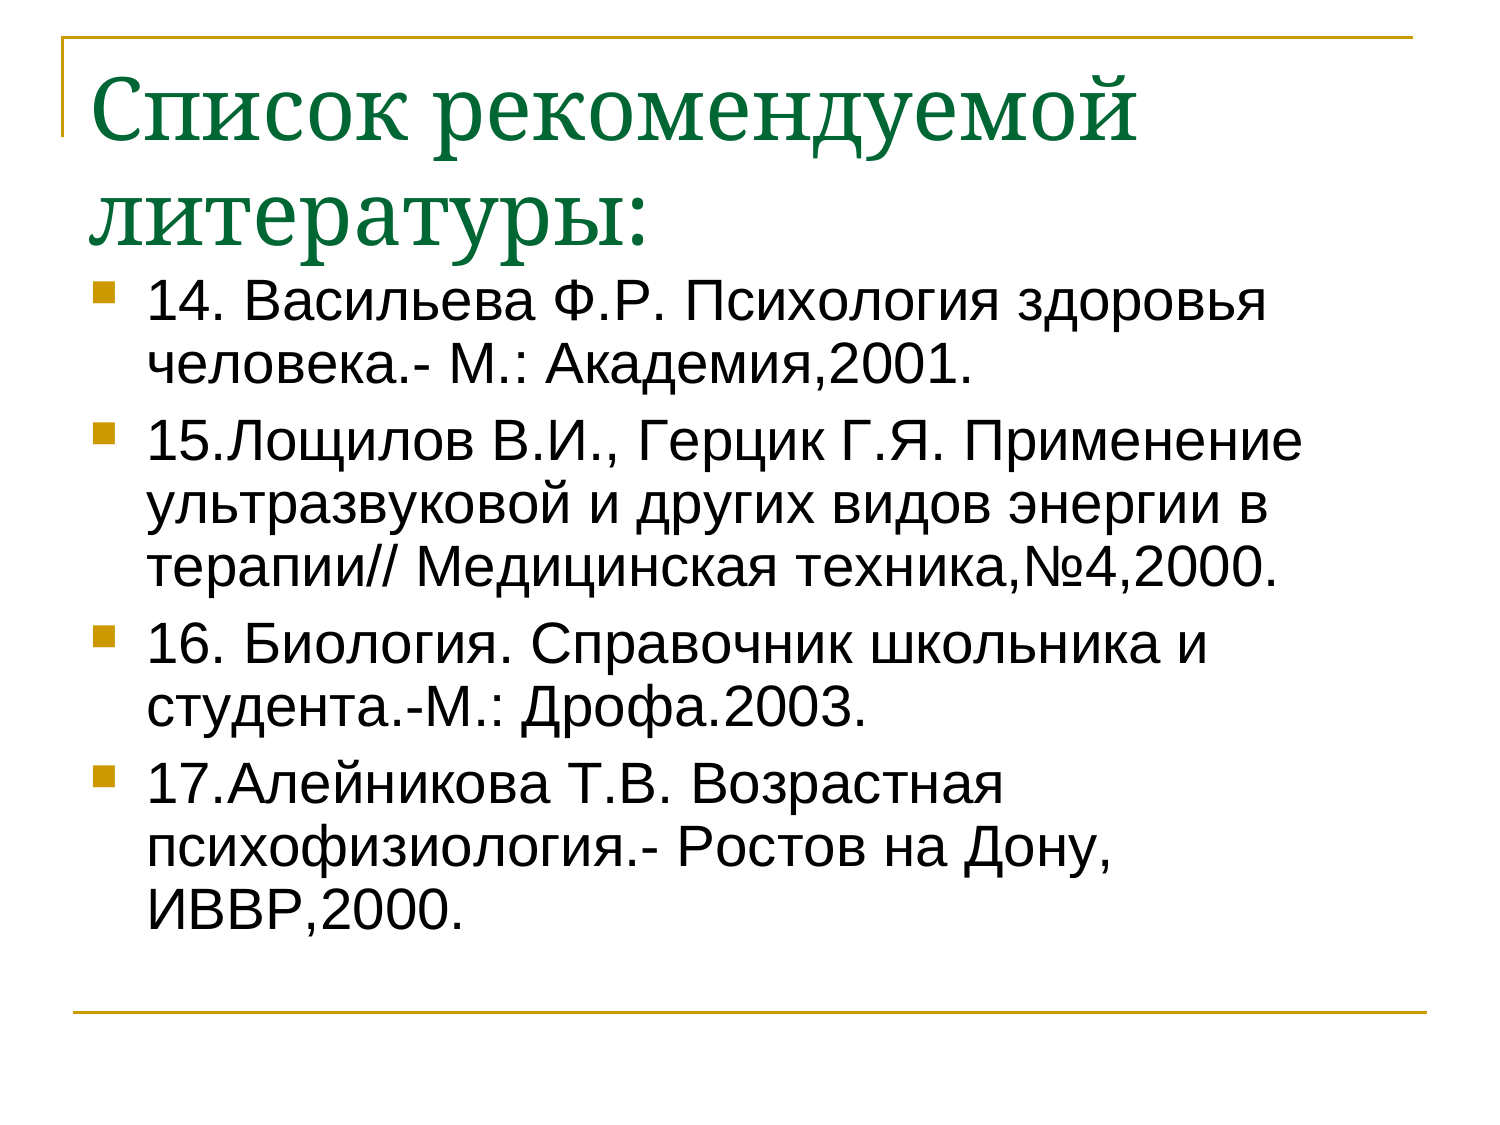

# Список рекомендуемой литературы:
14. Васильева Ф.Р. Психология здоровья человека.- М.: Академия,2001.
15.Лощилов В.И., Герцик Г.Я. Применение ультразвуковой и других видов энергии в терапии// Медицинская техника,№4,2000.
16. Биология. Справочник школьника и студента.-М.: Дрофа.2003.
17.Алейникова Т.В. Возрастная психофизиология.- Ростов на Дону, ИВВР,2000.